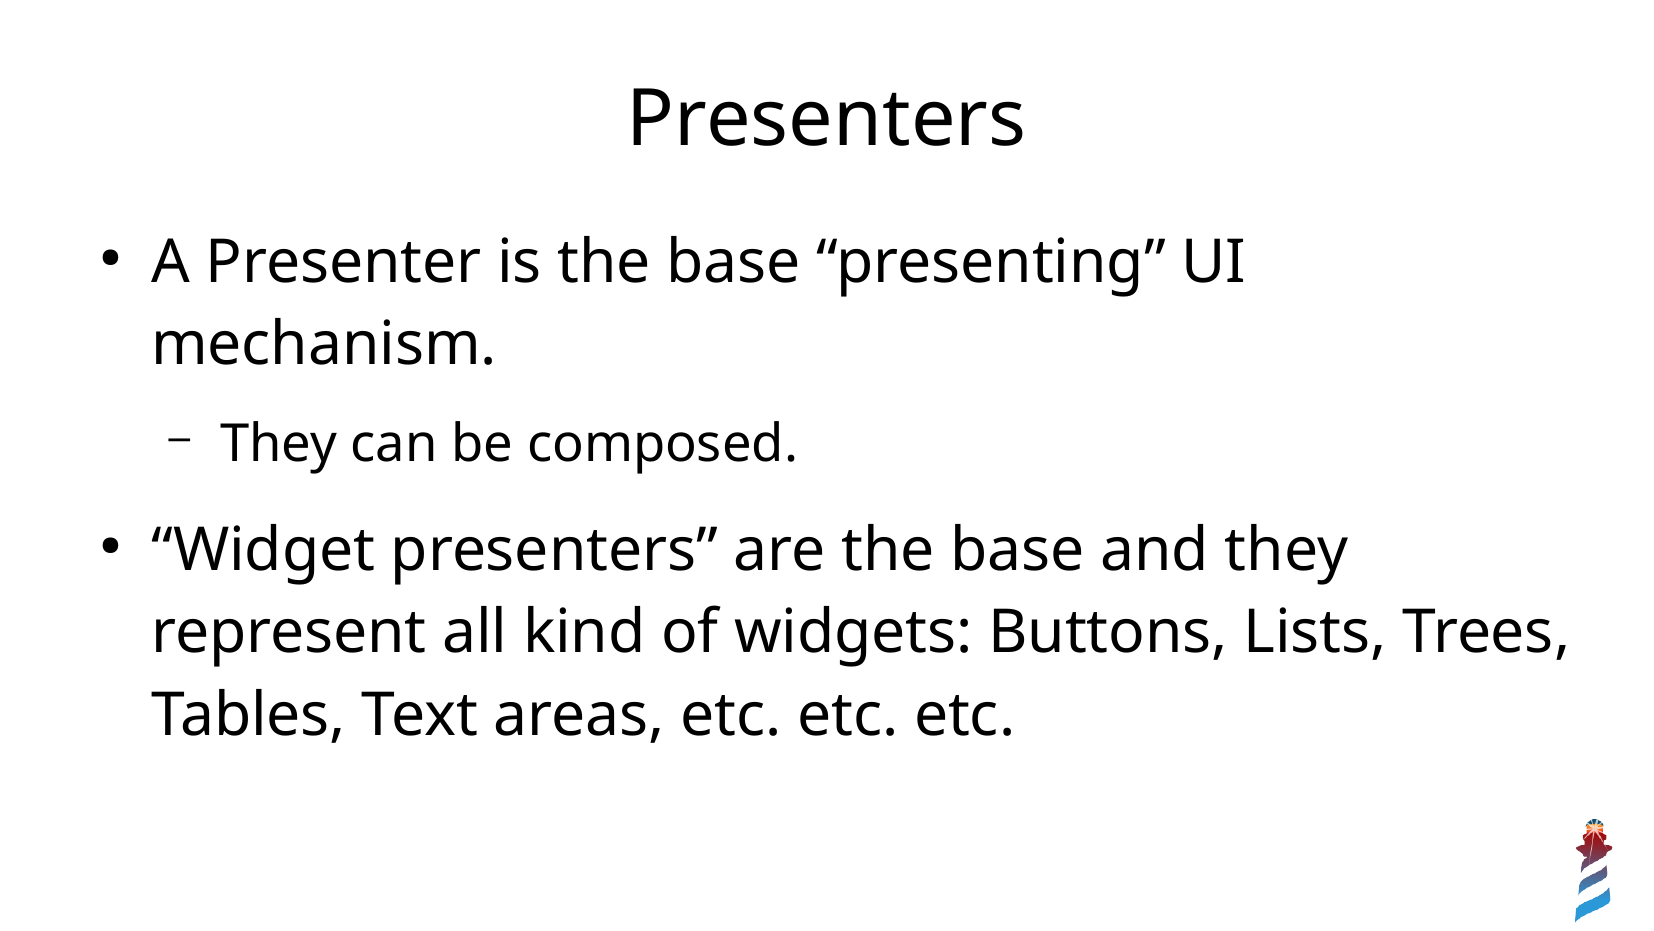

# Presenters
A Presenter is the base “presenting” UI mechanism.
They can be composed.
“Widget presenters” are the base and they represent all kind of widgets: Buttons, Lists, Trees, Tables, Text areas, etc. etc. etc.